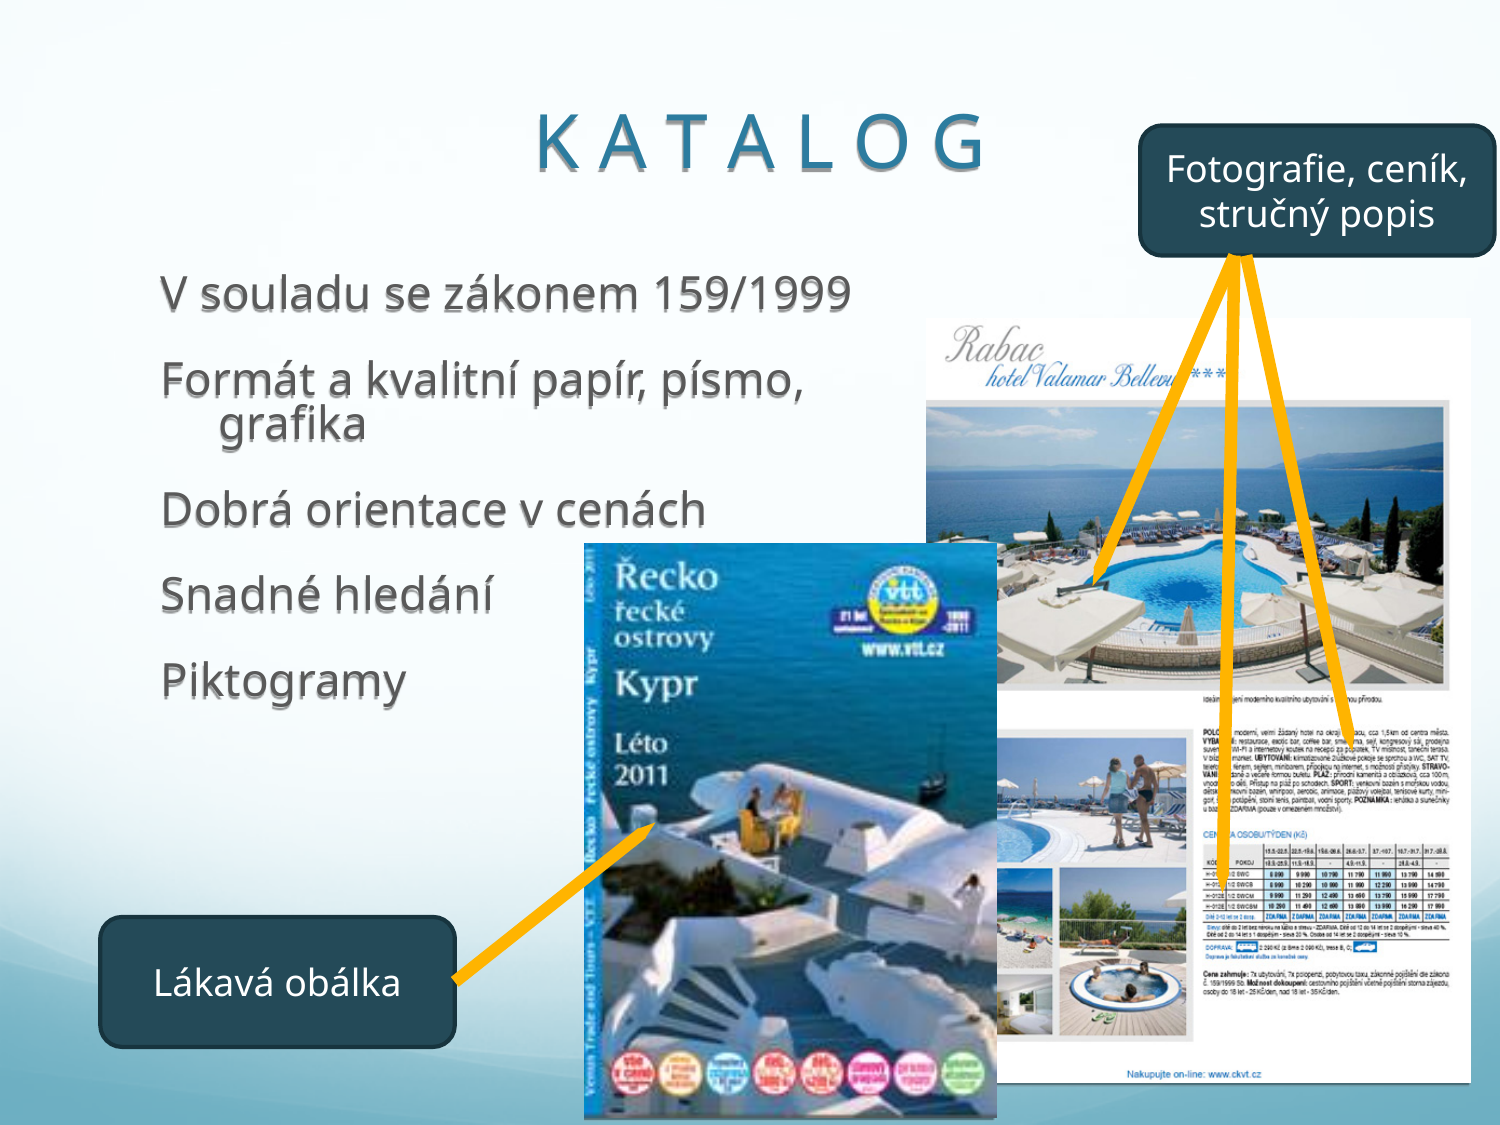

# K A T A L O G
Fotografie, ceník, stručný popis
V souladu se zákonem 159/1999
Formát a kvalitní papír, písmo, grafika
Dobrá orientace v cenách
Snadné hledání
Piktogramy
Lákavá obálka